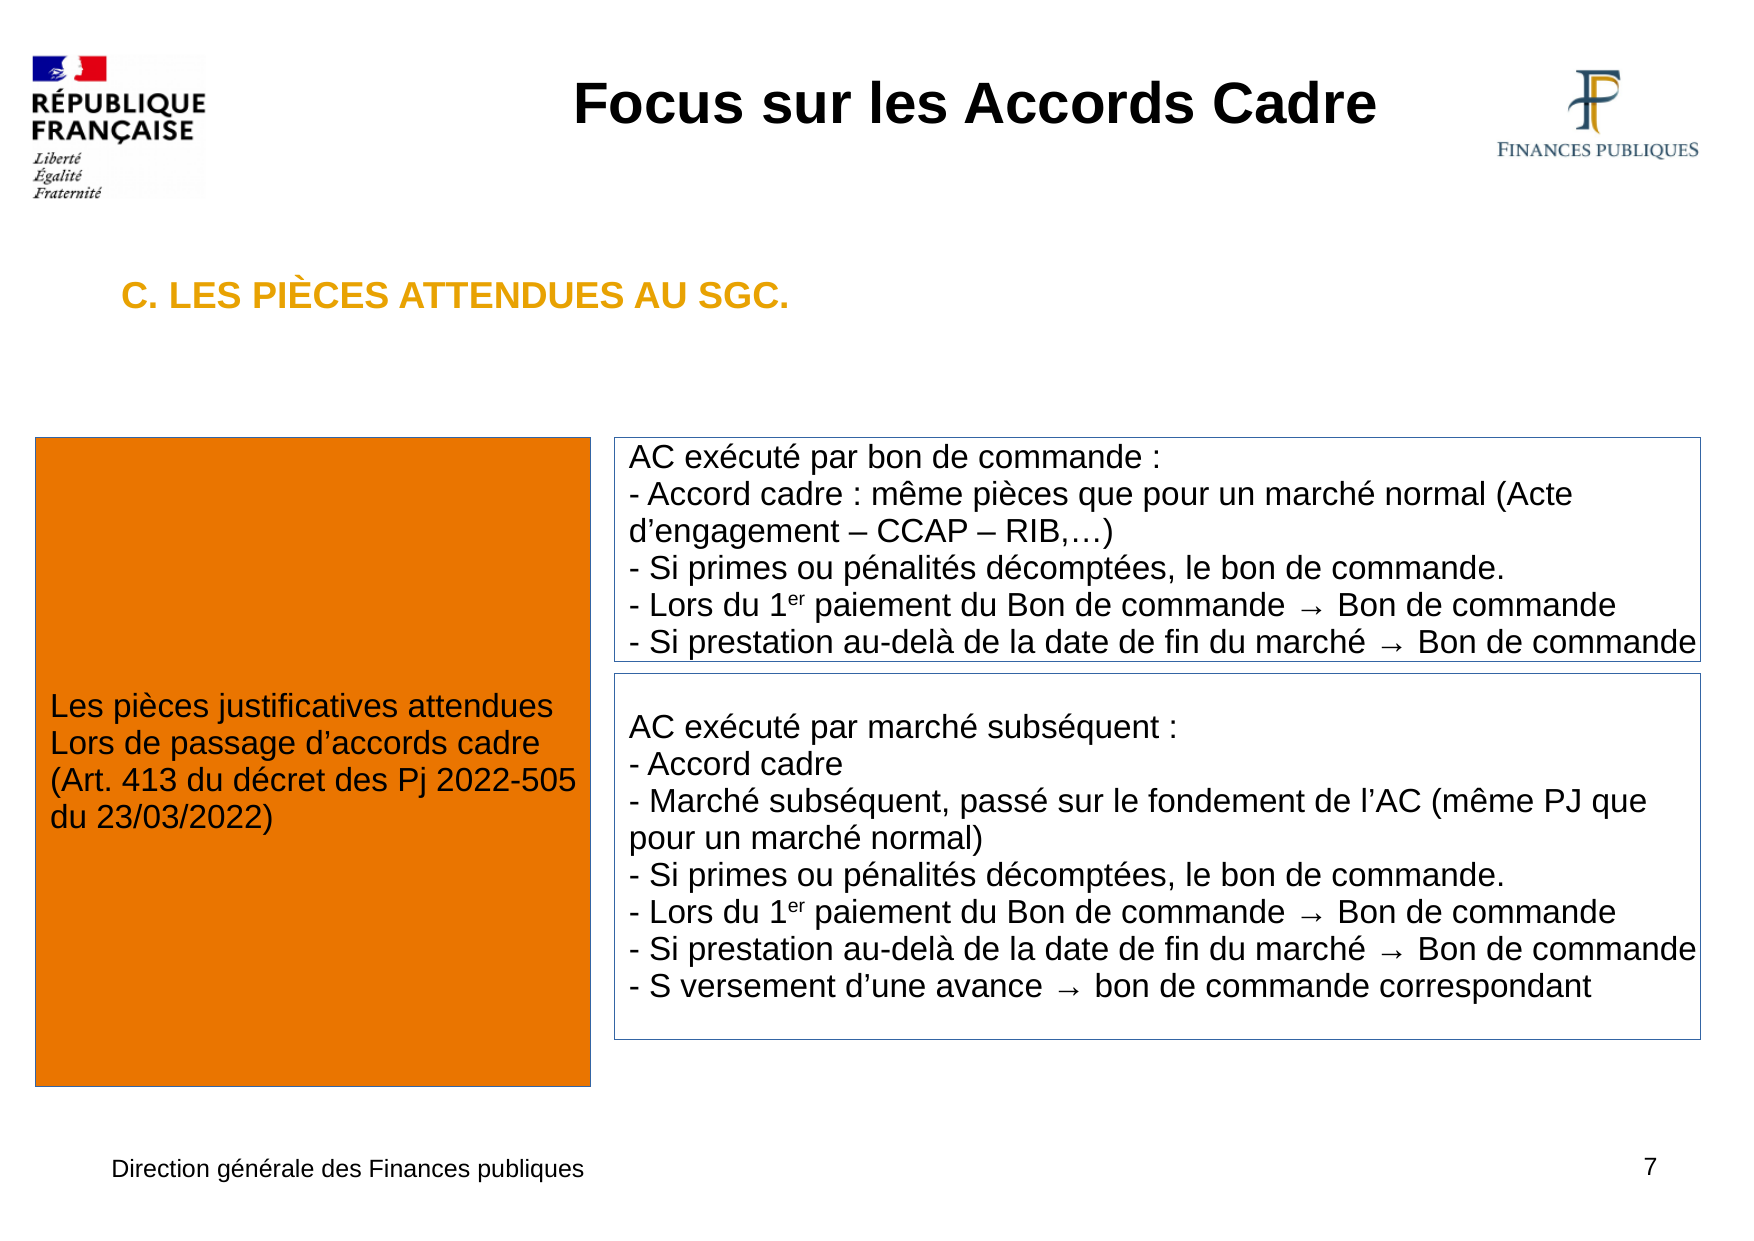

# Focus sur les Accords Cadre
	C. LES PIÈCES ATTENDUES AU SGC.
Les pièces justificatives attendues
Lors de passage d’accords cadre
(Art. 413 du décret des Pj 2022-505
du 23/03/2022)
AC éxécuté par bon de commande :
- Accord cadre : même pièces que pour un marché normal (Acte
d’engagement – CCAP – RIB,…)
- Si primes ou pénalités décomptées, le bon de commande.
- Lors du 1er paiement du Bon de commande → Bon de commande
- Si prestation au-delà de la date de fin du marché → Bon de commande
AC exécuté par bon de commande :
- Accord cadre : même pièces que pour un marché normal (Acte
d’engagement – CCAP – RIB,…)
- Si primes ou pénalités décomptées, le bon de commande.
- Lors du 1er paiement du Bon de commande → Bon de commande
- Si prestation au-delà de la date de fin du marché → Bon de commande
AC exécuté par marché subséquent :
- Accord cadre
- Marché subséquent, passé sur le fondement de l’AC (même PJ que
pour un marché normal)
- Si primes ou pénalités décomptées, le bon de commande.
- Lors du 1er paiement du Bon de commande → Bon de commande
- Si prestation au-delà de la date de fin du marché → Bon de commande
- S versement d’une avance → bon de commande correspondant